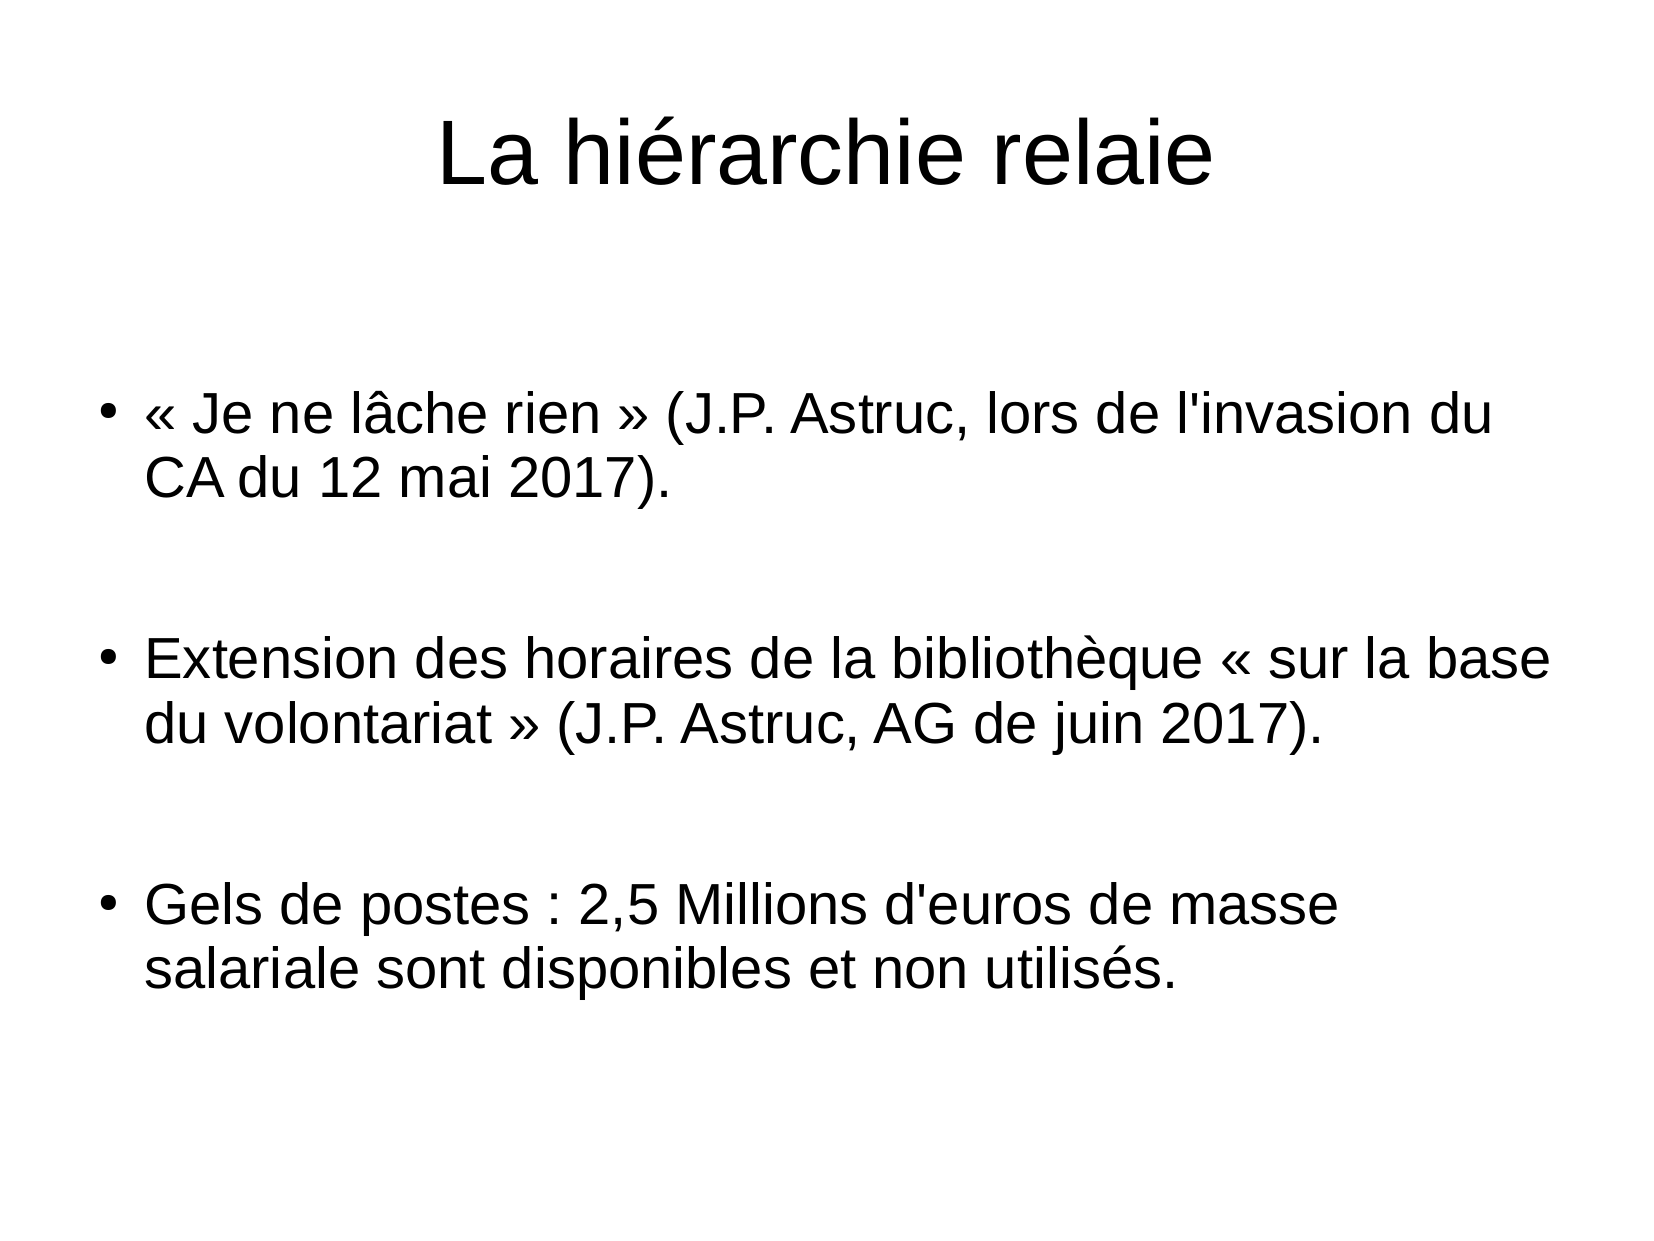

# La hiérarchie relaie
« Je ne lâche rien » (J.P. Astruc, lors de l'invasion du CA du 12 mai 2017).
Extension des horaires de la bibliothèque « sur la base du volontariat » (J.P. Astruc, AG de juin 2017).
Gels de postes : 2,5 Millions d'euros de masse salariale sont disponibles et non utilisés.